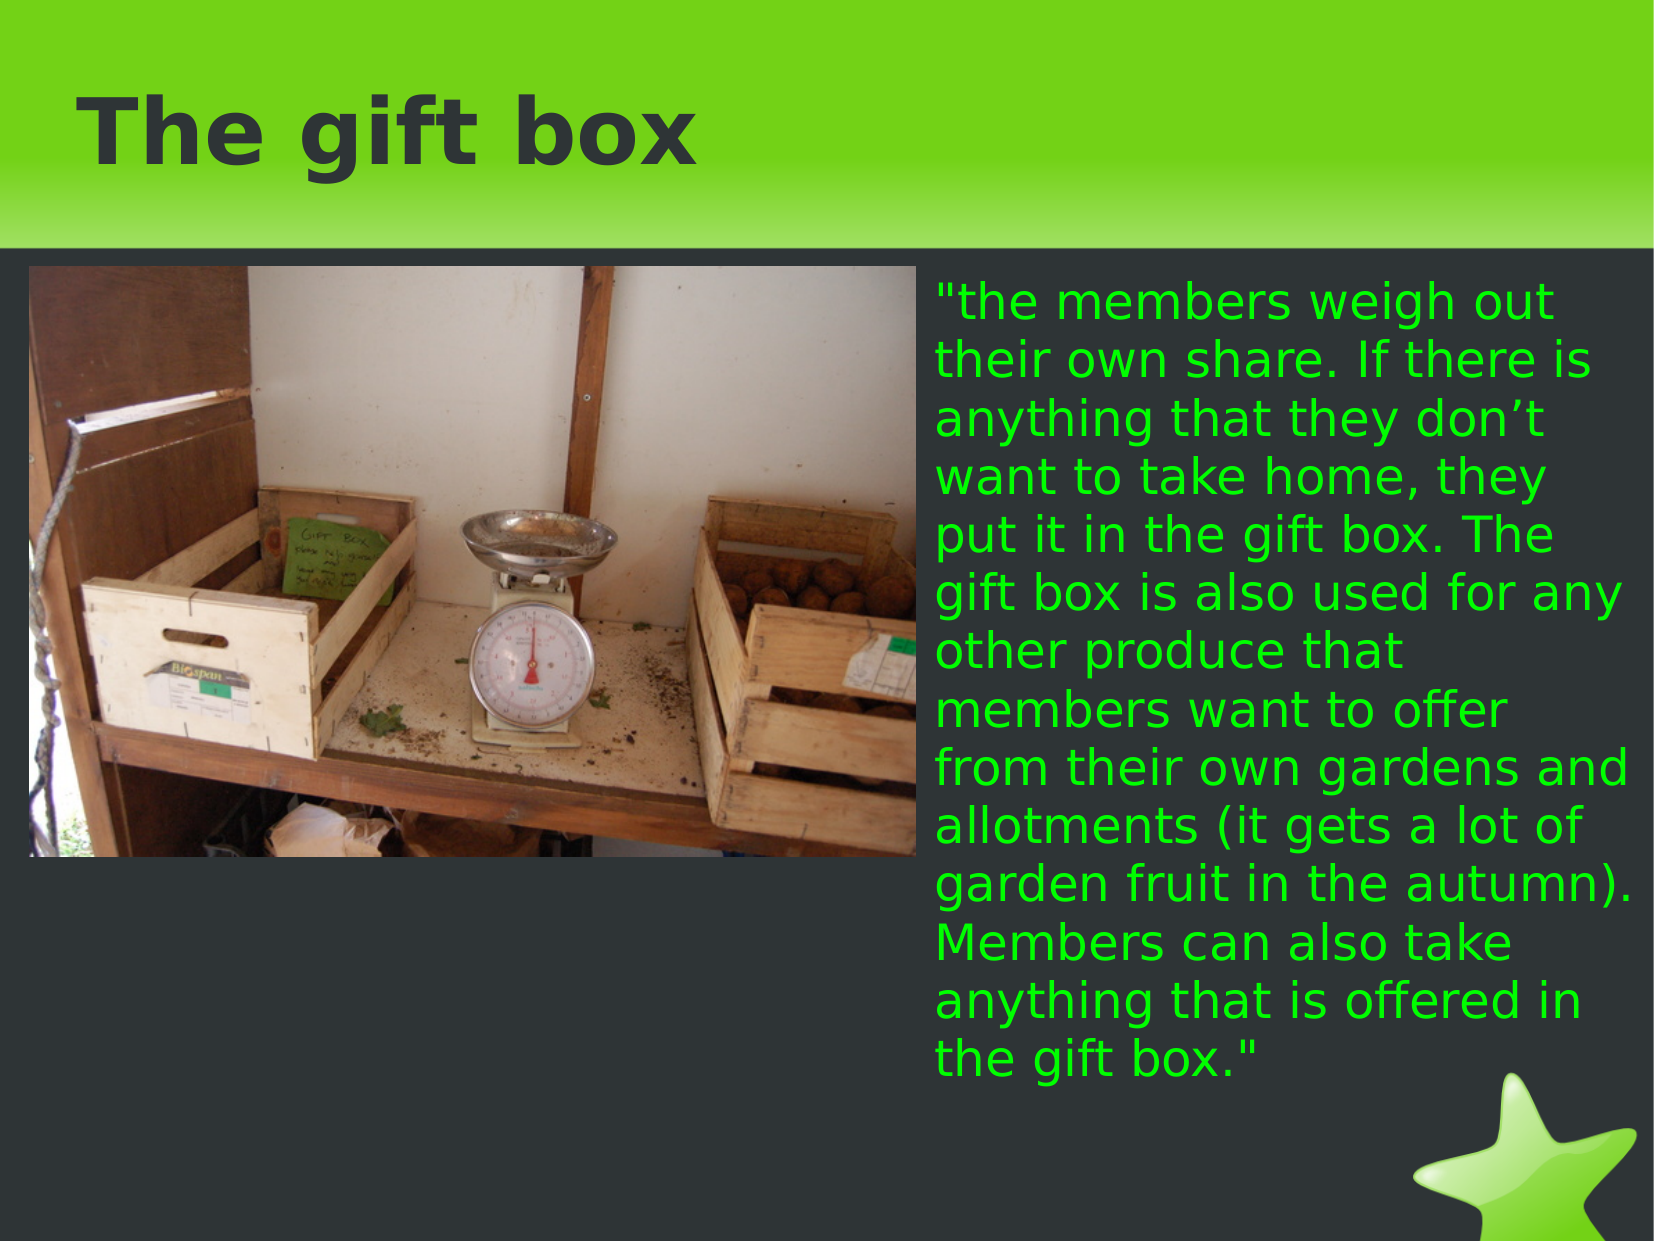

# The gift box
"the members weigh out their own share. If there is anything that they don’t want to take home, they put it in the gift box. The gift box is also used for any other produce that members want to offer from their own gardens and allotments (it gets a lot of garden fruit in the autumn). Members can also take anything that is offered in the gift box."